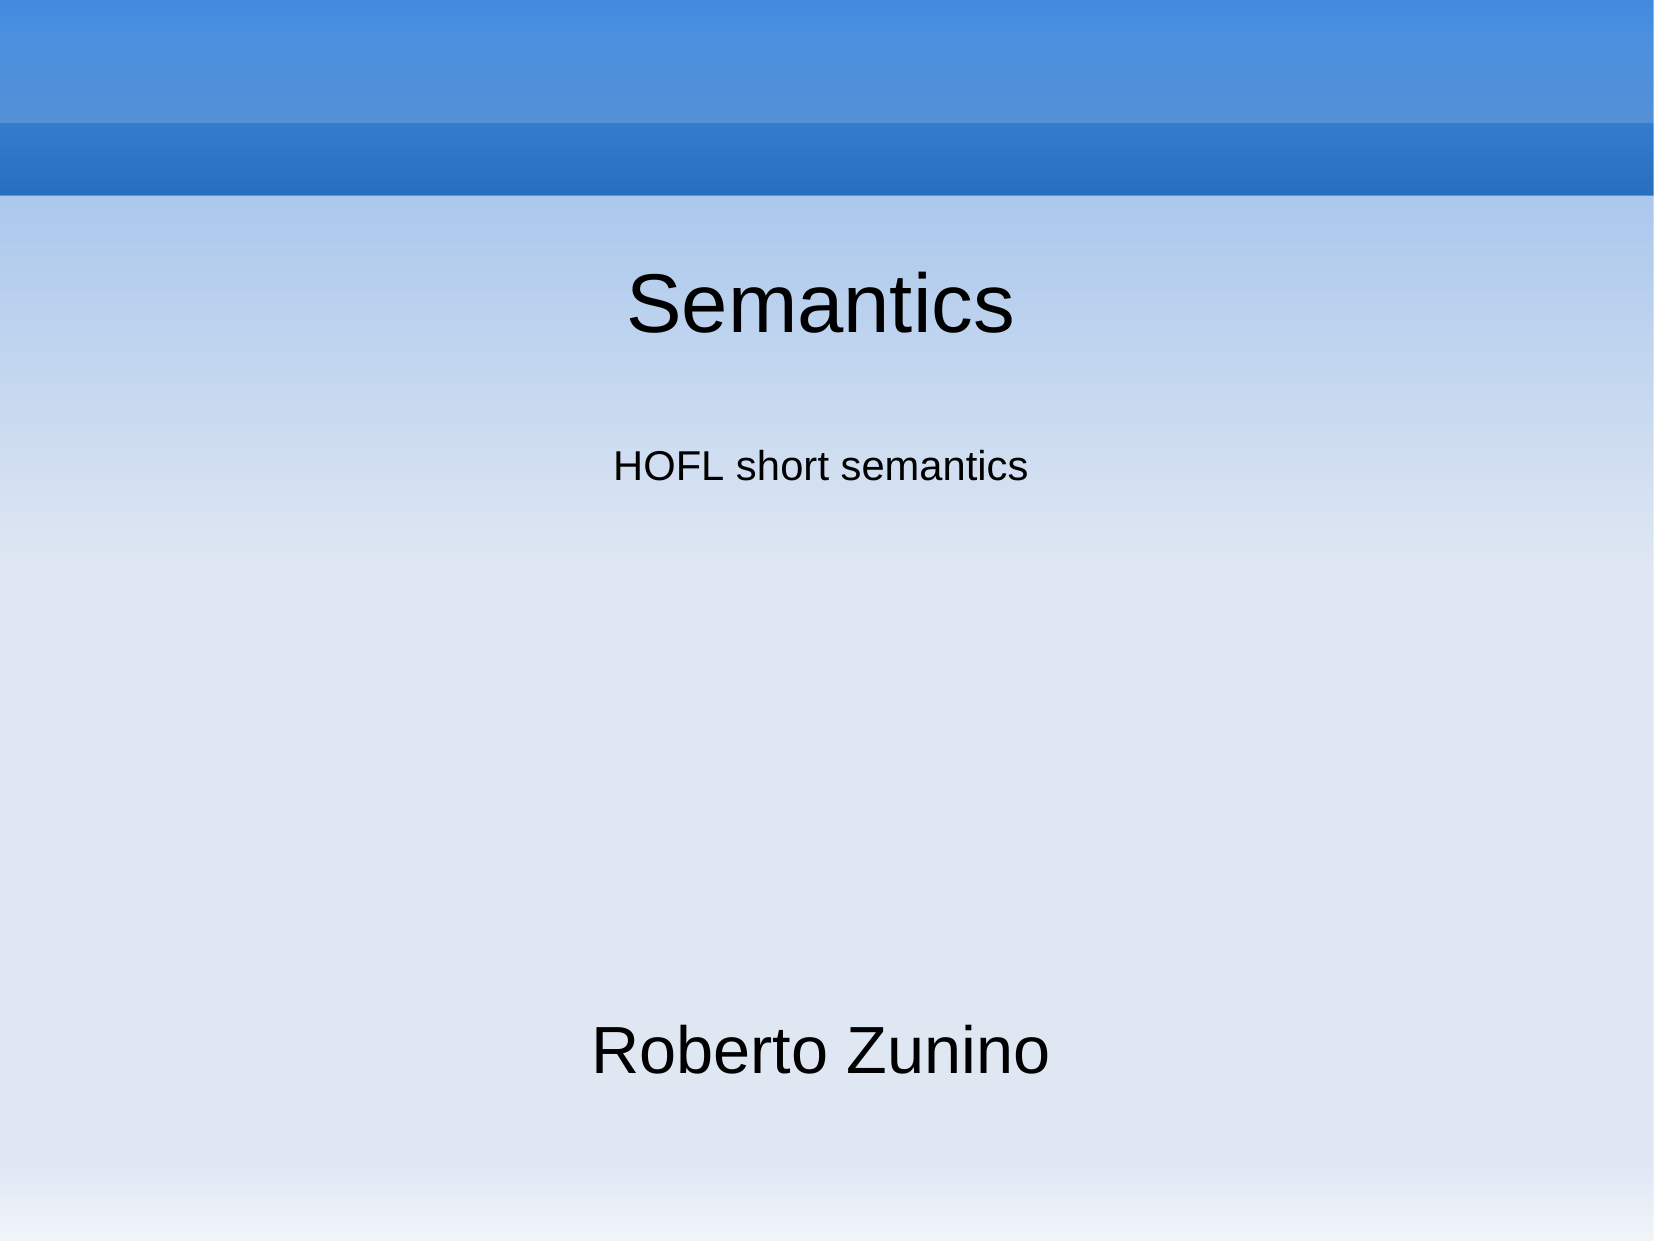

# Semantics HOFL short semantics
Roberto Zunino